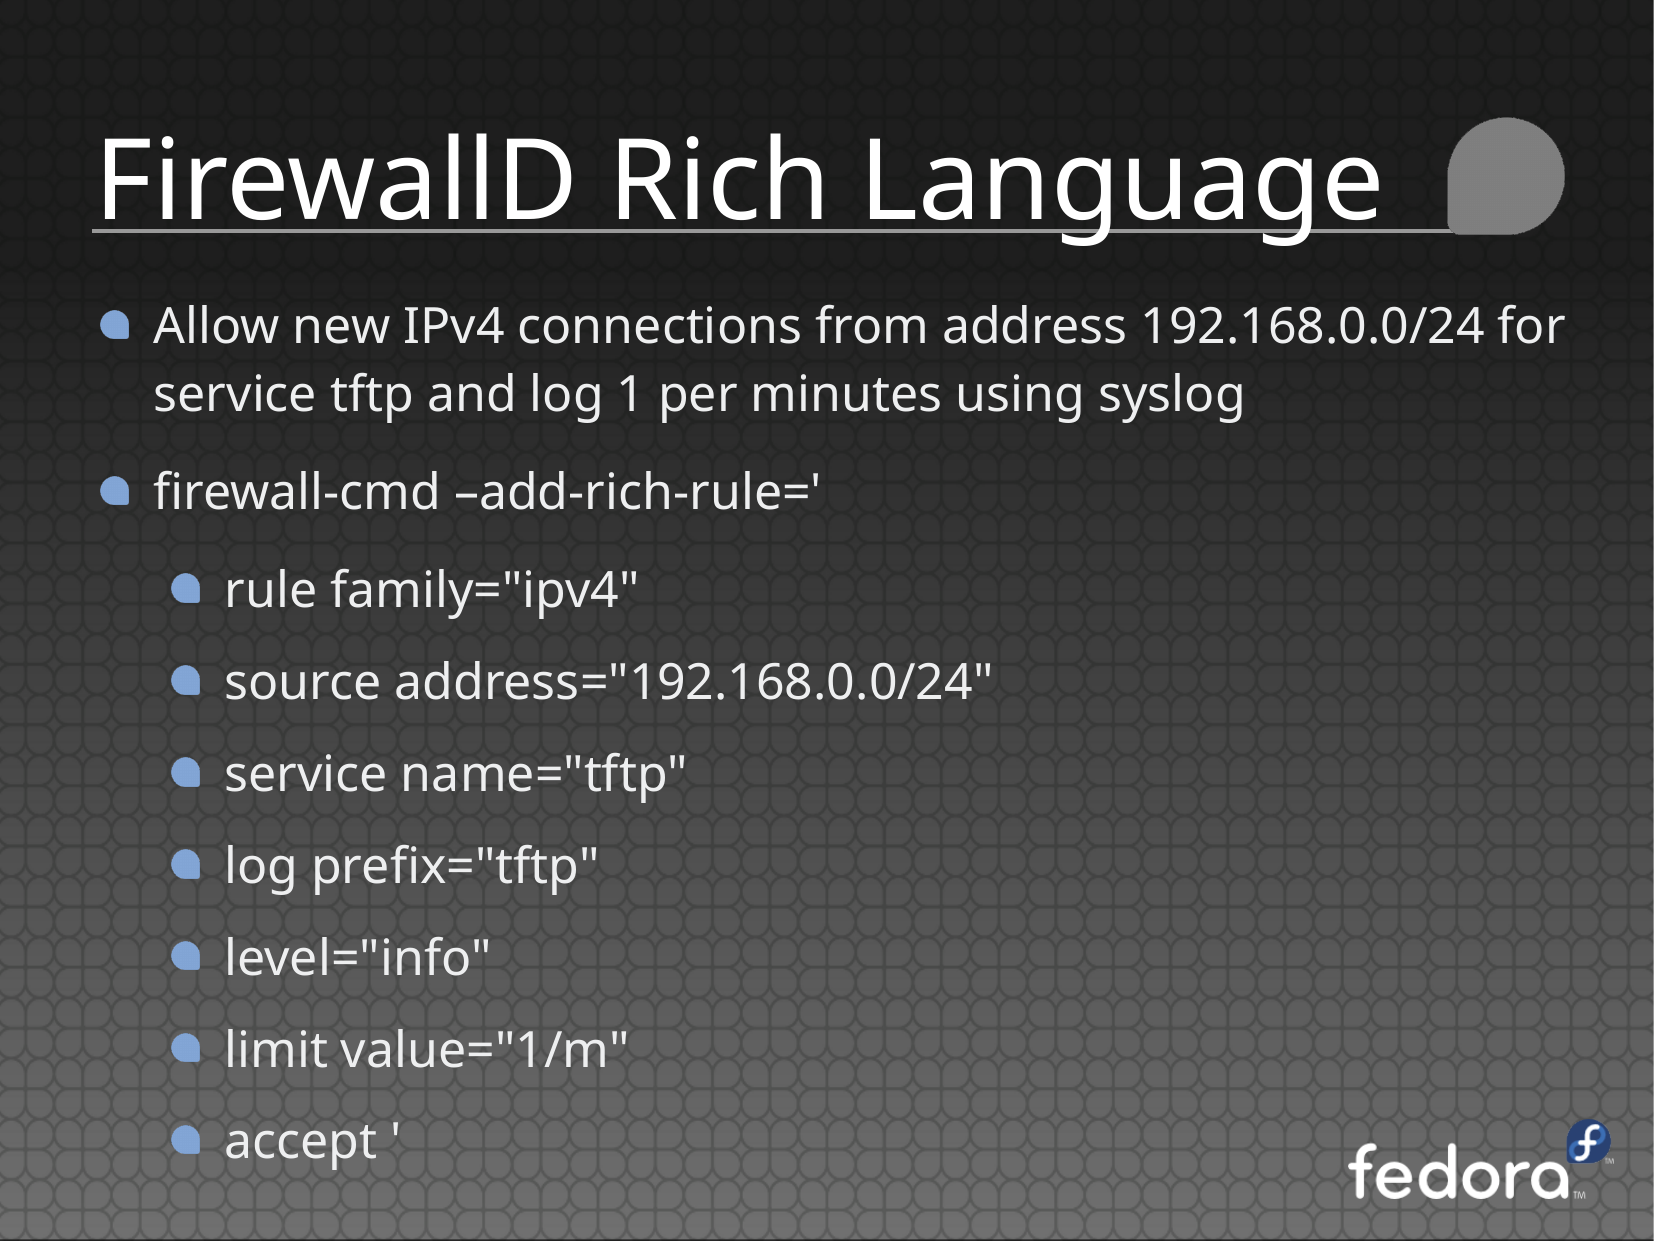

FirewallD Rich Language
# Allow new IPv4 connections from address 192.168.0.0/24 for service tftp and log 1 per minutes using syslog
firewall-cmd –add-rich-rule='
rule family="ipv4"
source address="192.168.0.0/24"
service name="tftp"
log prefix="tftp"
level="info"
limit value="1/m"
accept '